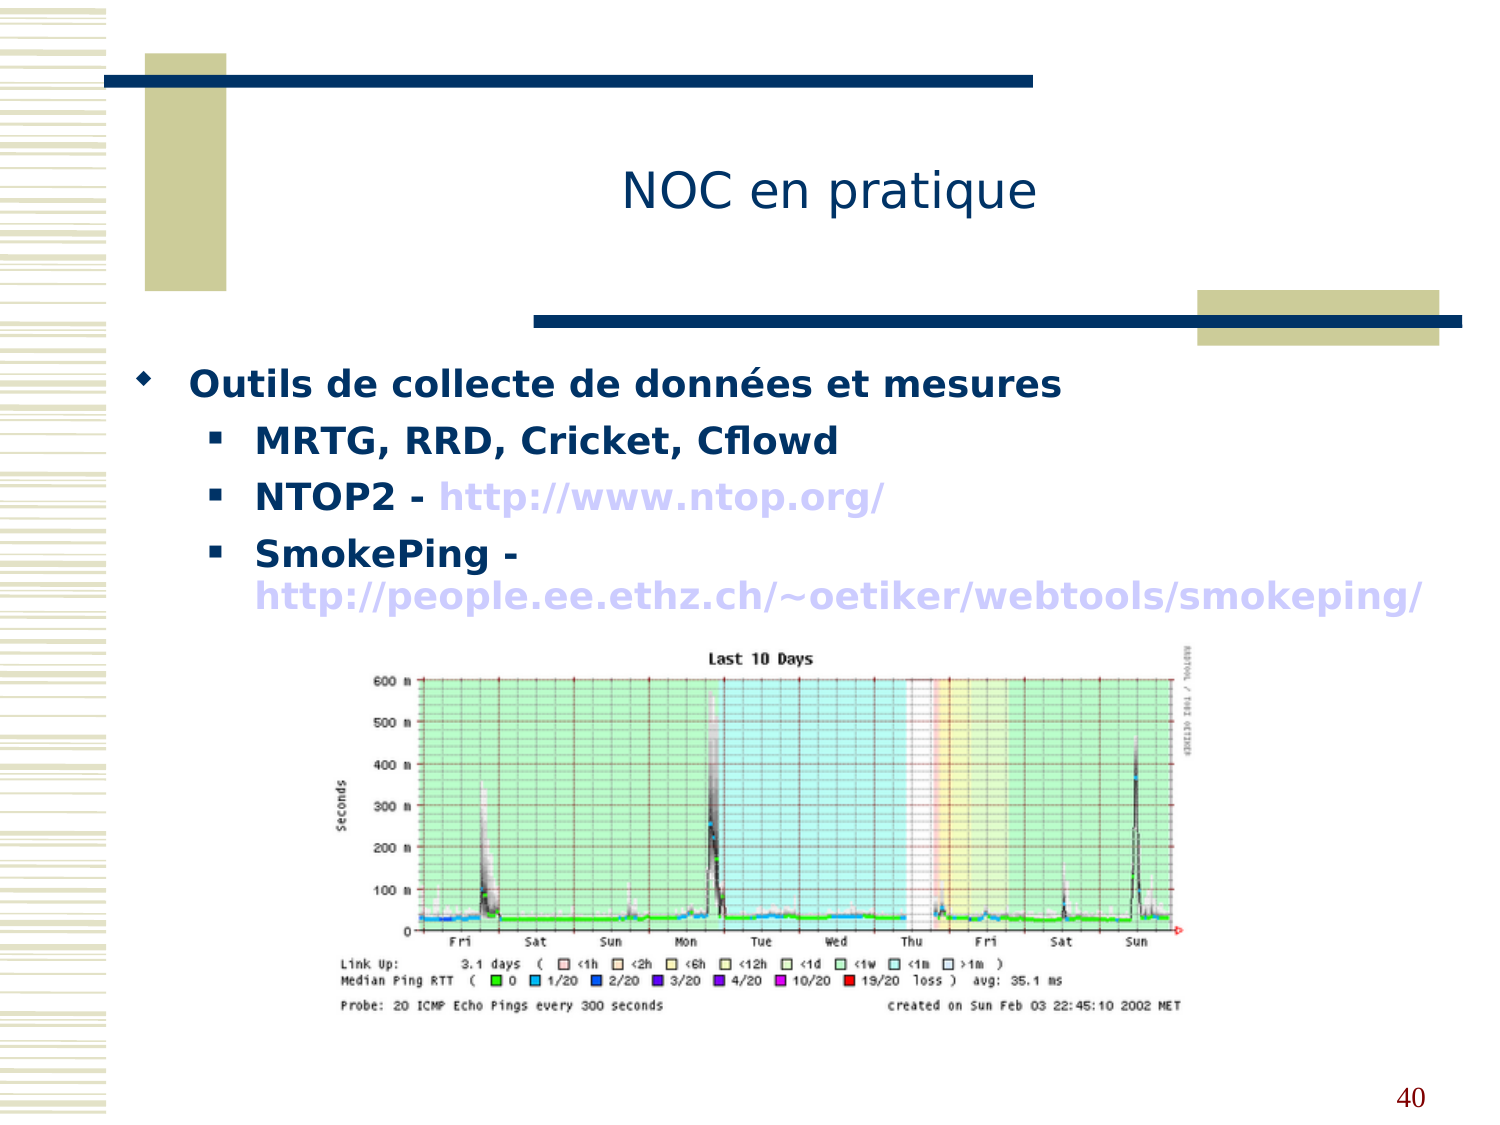

# NOC en pratique
Outils de collecte de données et mesures
MRTG, RRD, Cricket, Cflowd
NTOP2 - http://www.ntop.org/
SmokePing - http://people.ee.ethz.ch/~oetiker/webtools/smokeping/